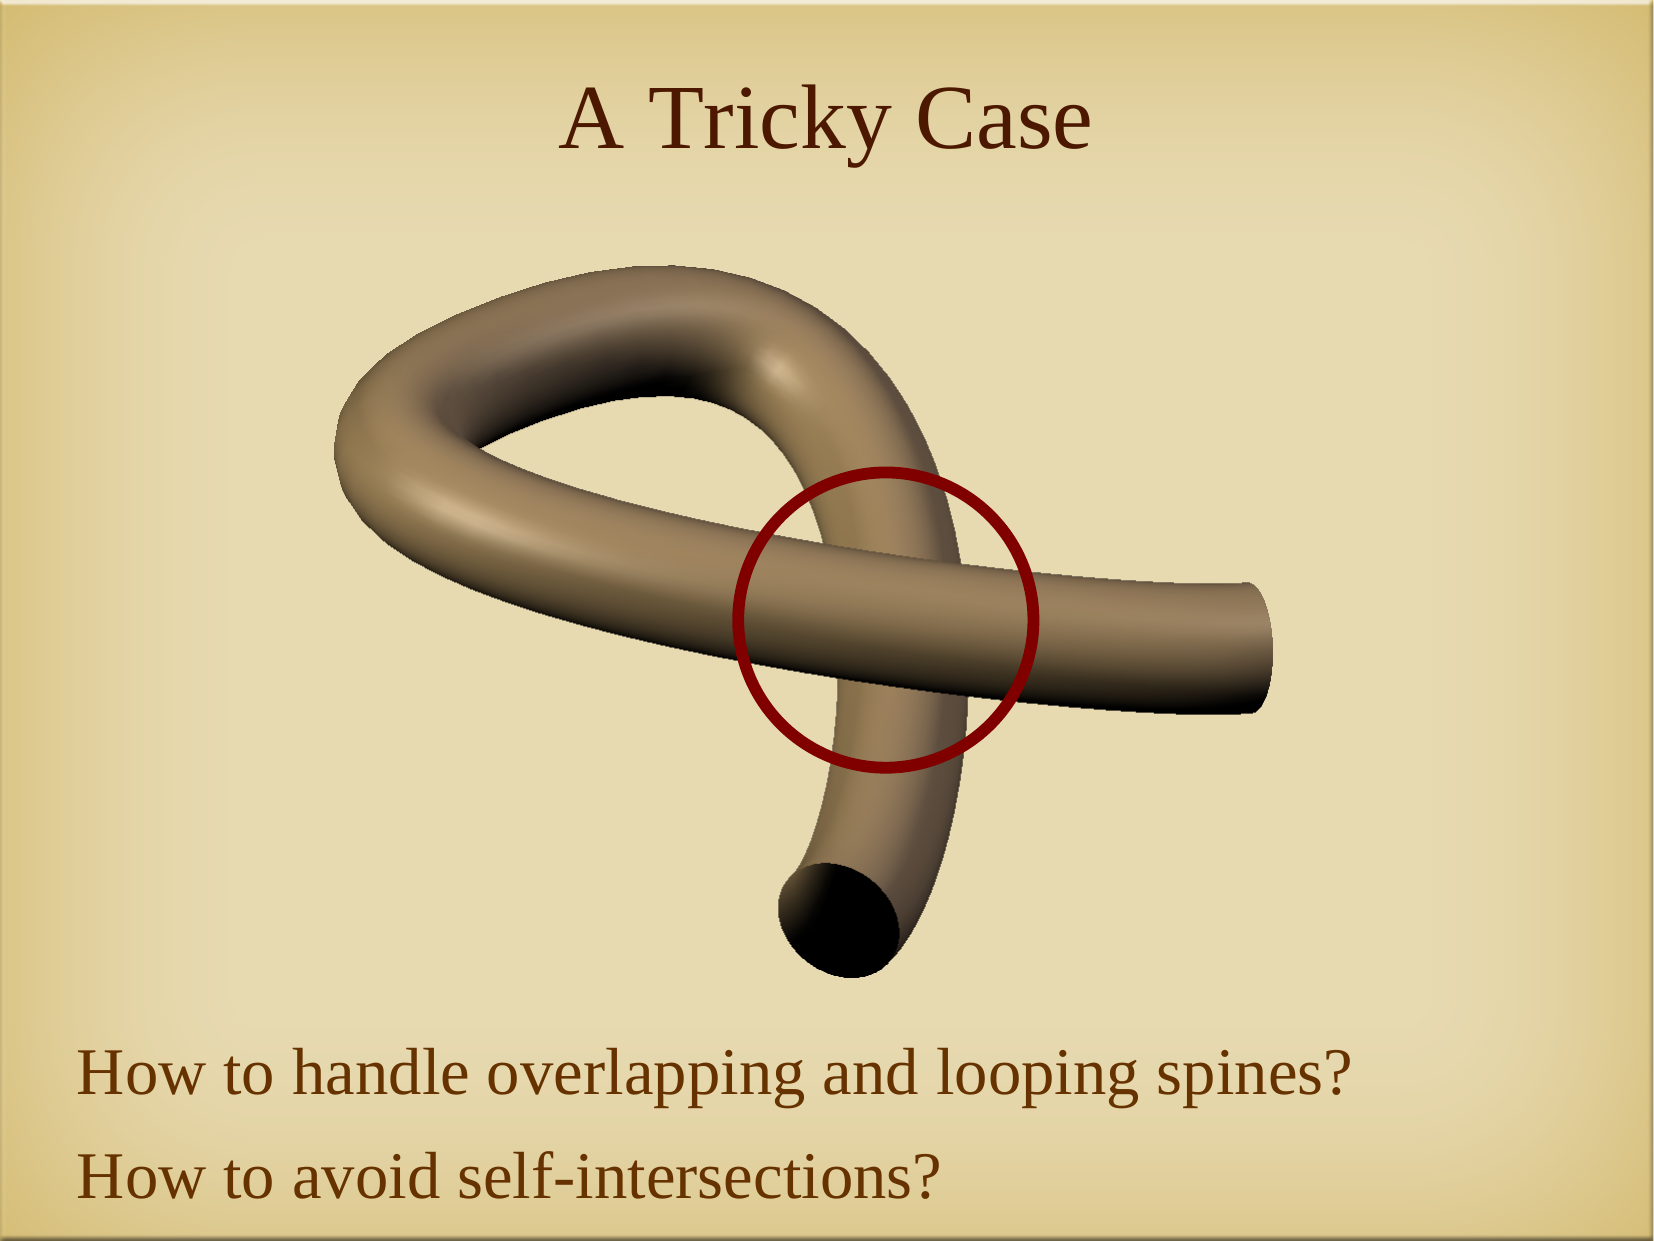

# A Tricky Case
How to handle overlapping and looping spines?
How to avoid self-intersections?